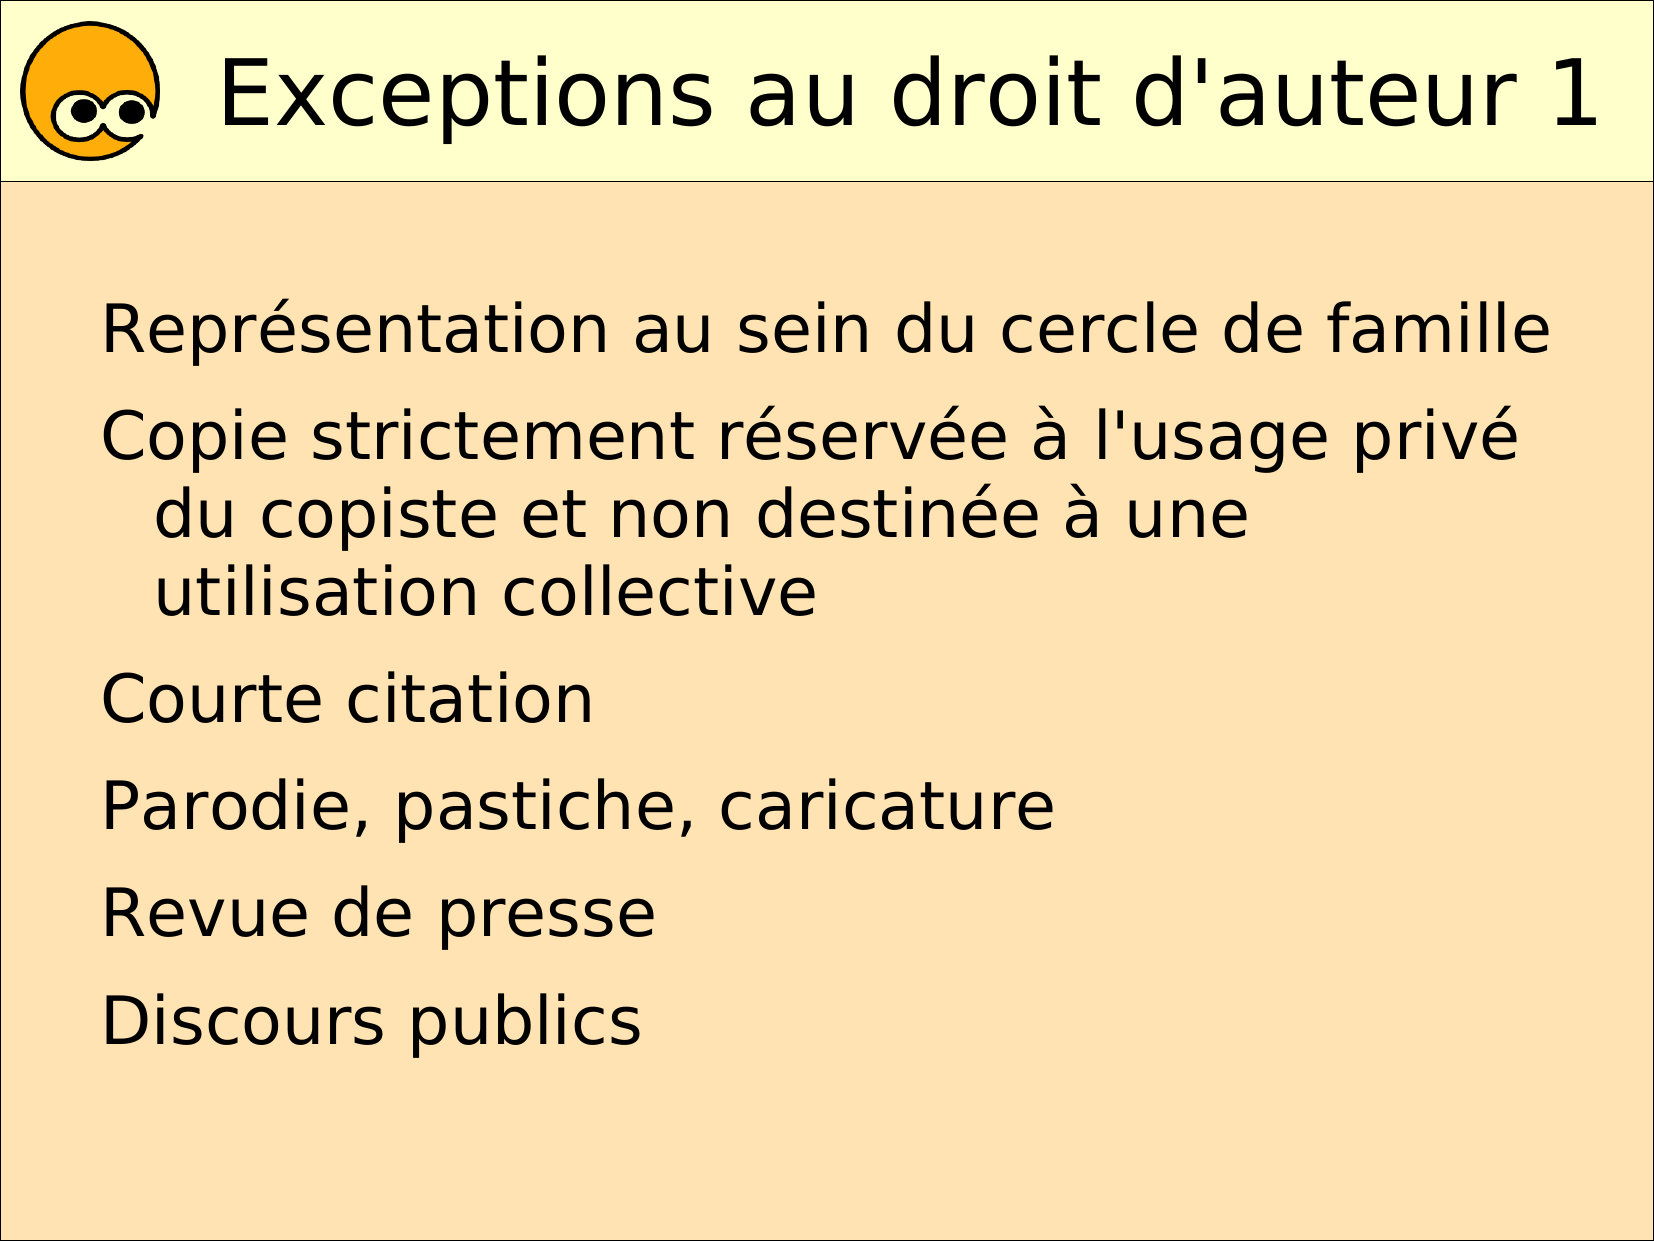

# Exceptions au droit d'auteur 1
Représentation au sein du cercle de famille
Copie strictement réservée à l'usage privé du copiste et non destinée à une utilisation collective
Courte citation
Parodie, pastiche, caricature
Revue de presse
Discours publics